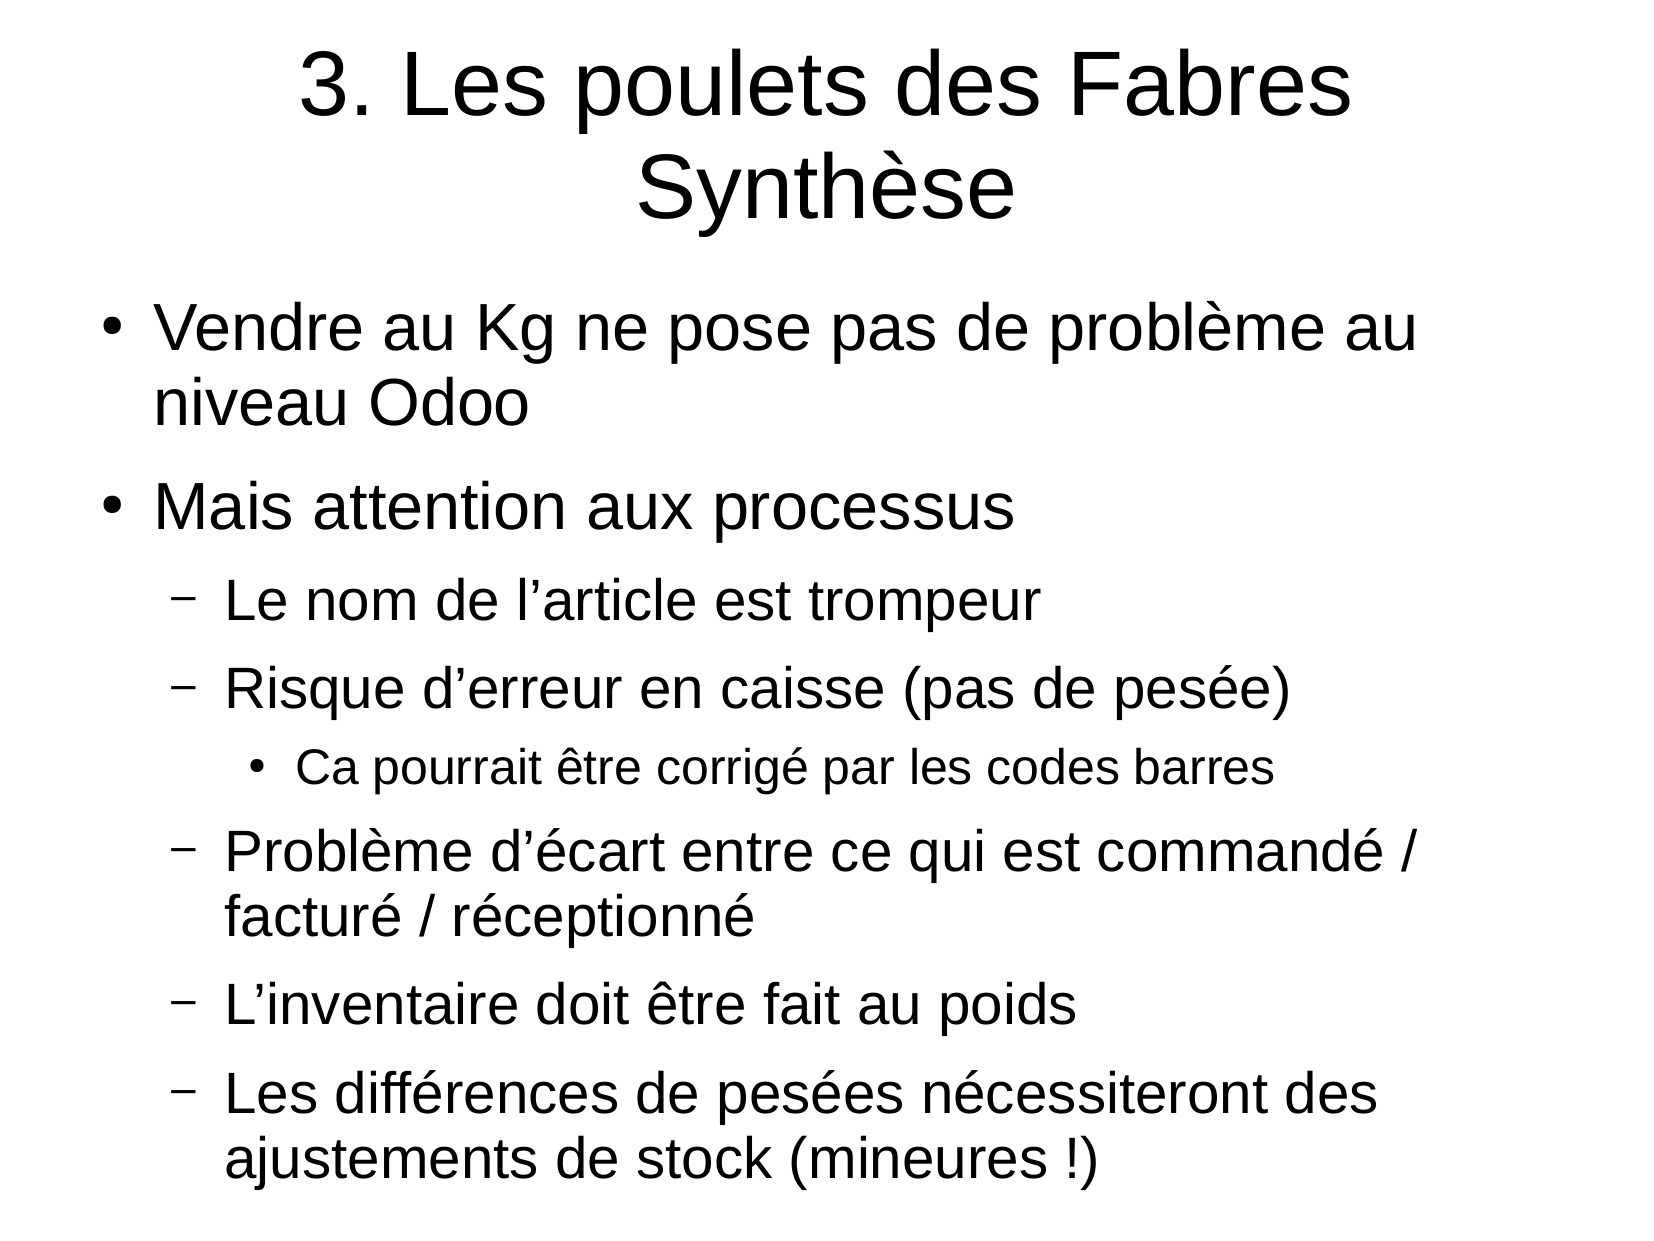

# 3. Les poulets des Fabres Synthèse
Vendre au Kg ne pose pas de problème au niveau Odoo
Mais attention aux processus
Le nom de l’article est trompeur
Risque d’erreur en caisse (pas de pesée)
Ca pourrait être corrigé par les codes barres
Problème d’écart entre ce qui est commandé / facturé / réceptionné
L’inventaire doit être fait au poids
Les différences de pesées nécessiteront des ajustements de stock (mineures !)